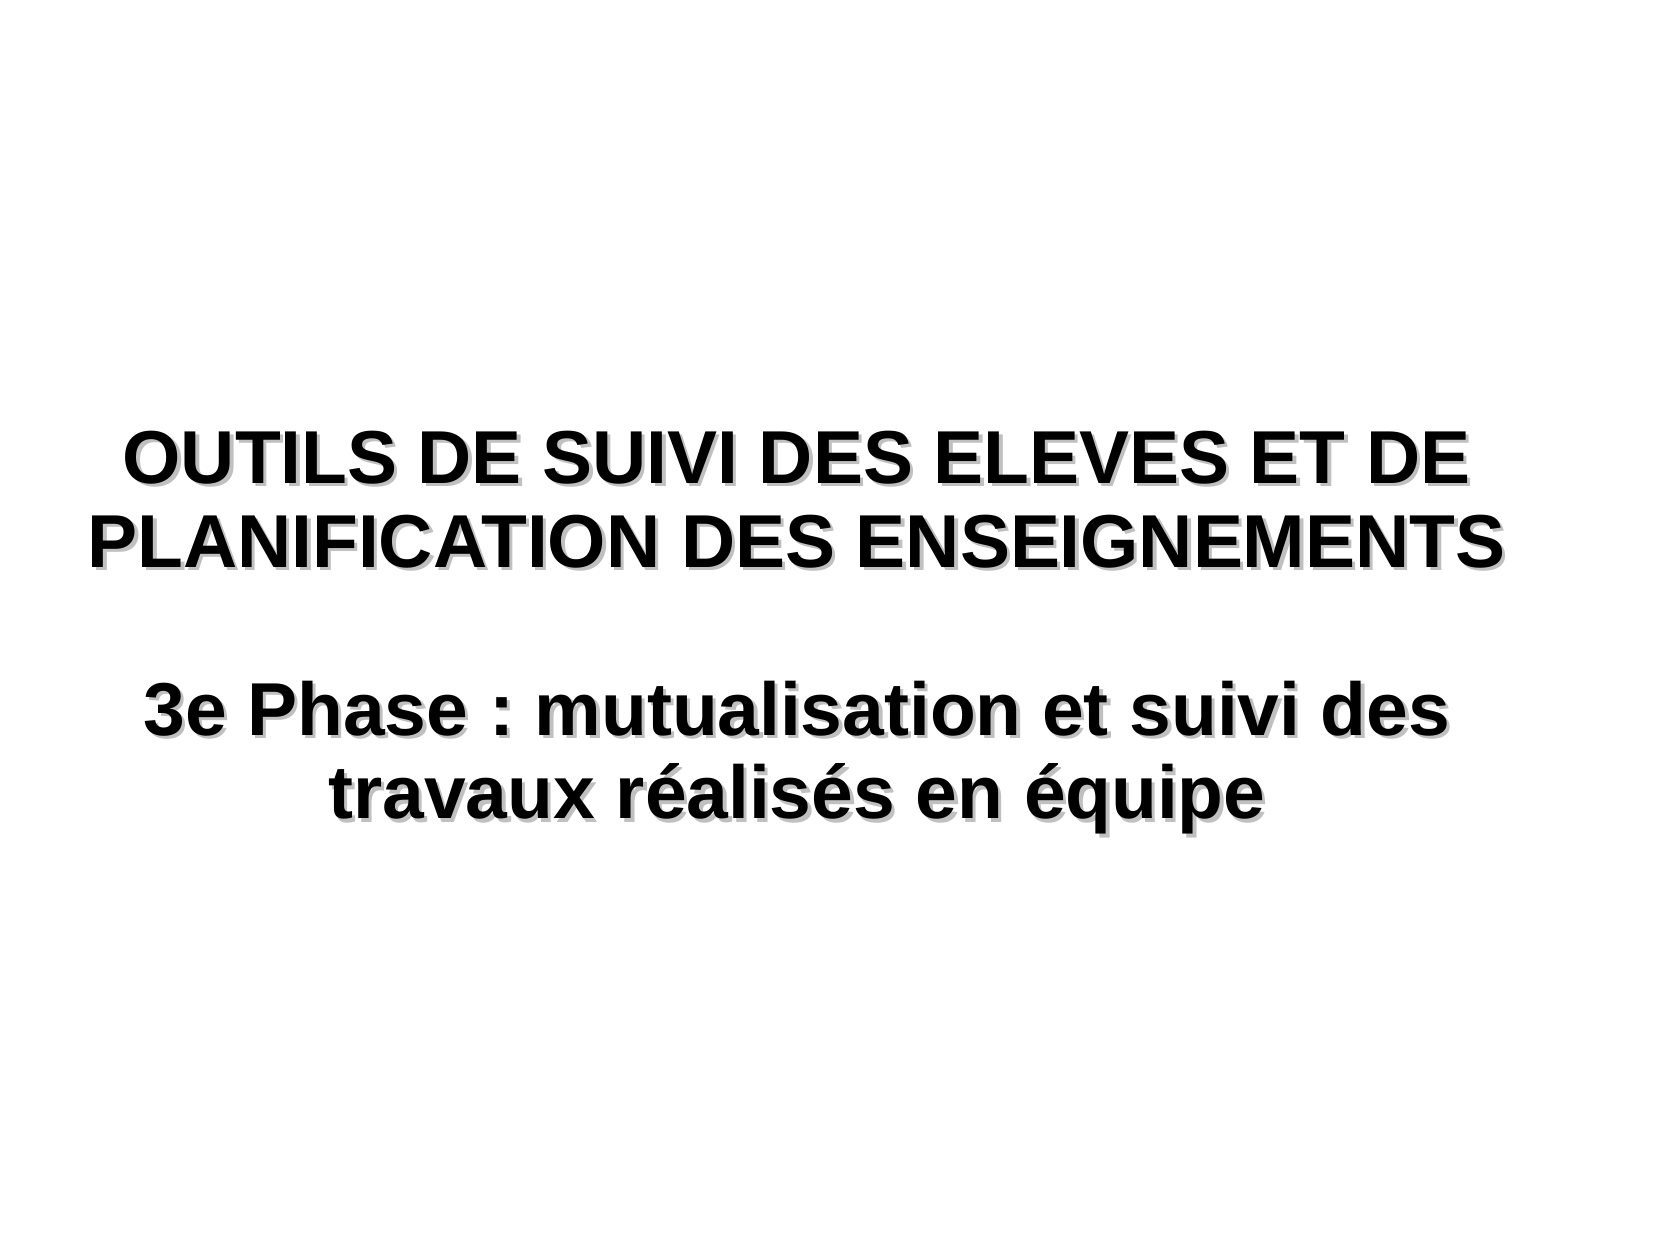

OUTILS DE SUIVI DES ELEVES ET DE PLANIFICATION DES ENSEIGNEMENTS
3e Phase : mutualisation et suivi des travaux réalisés en équipe